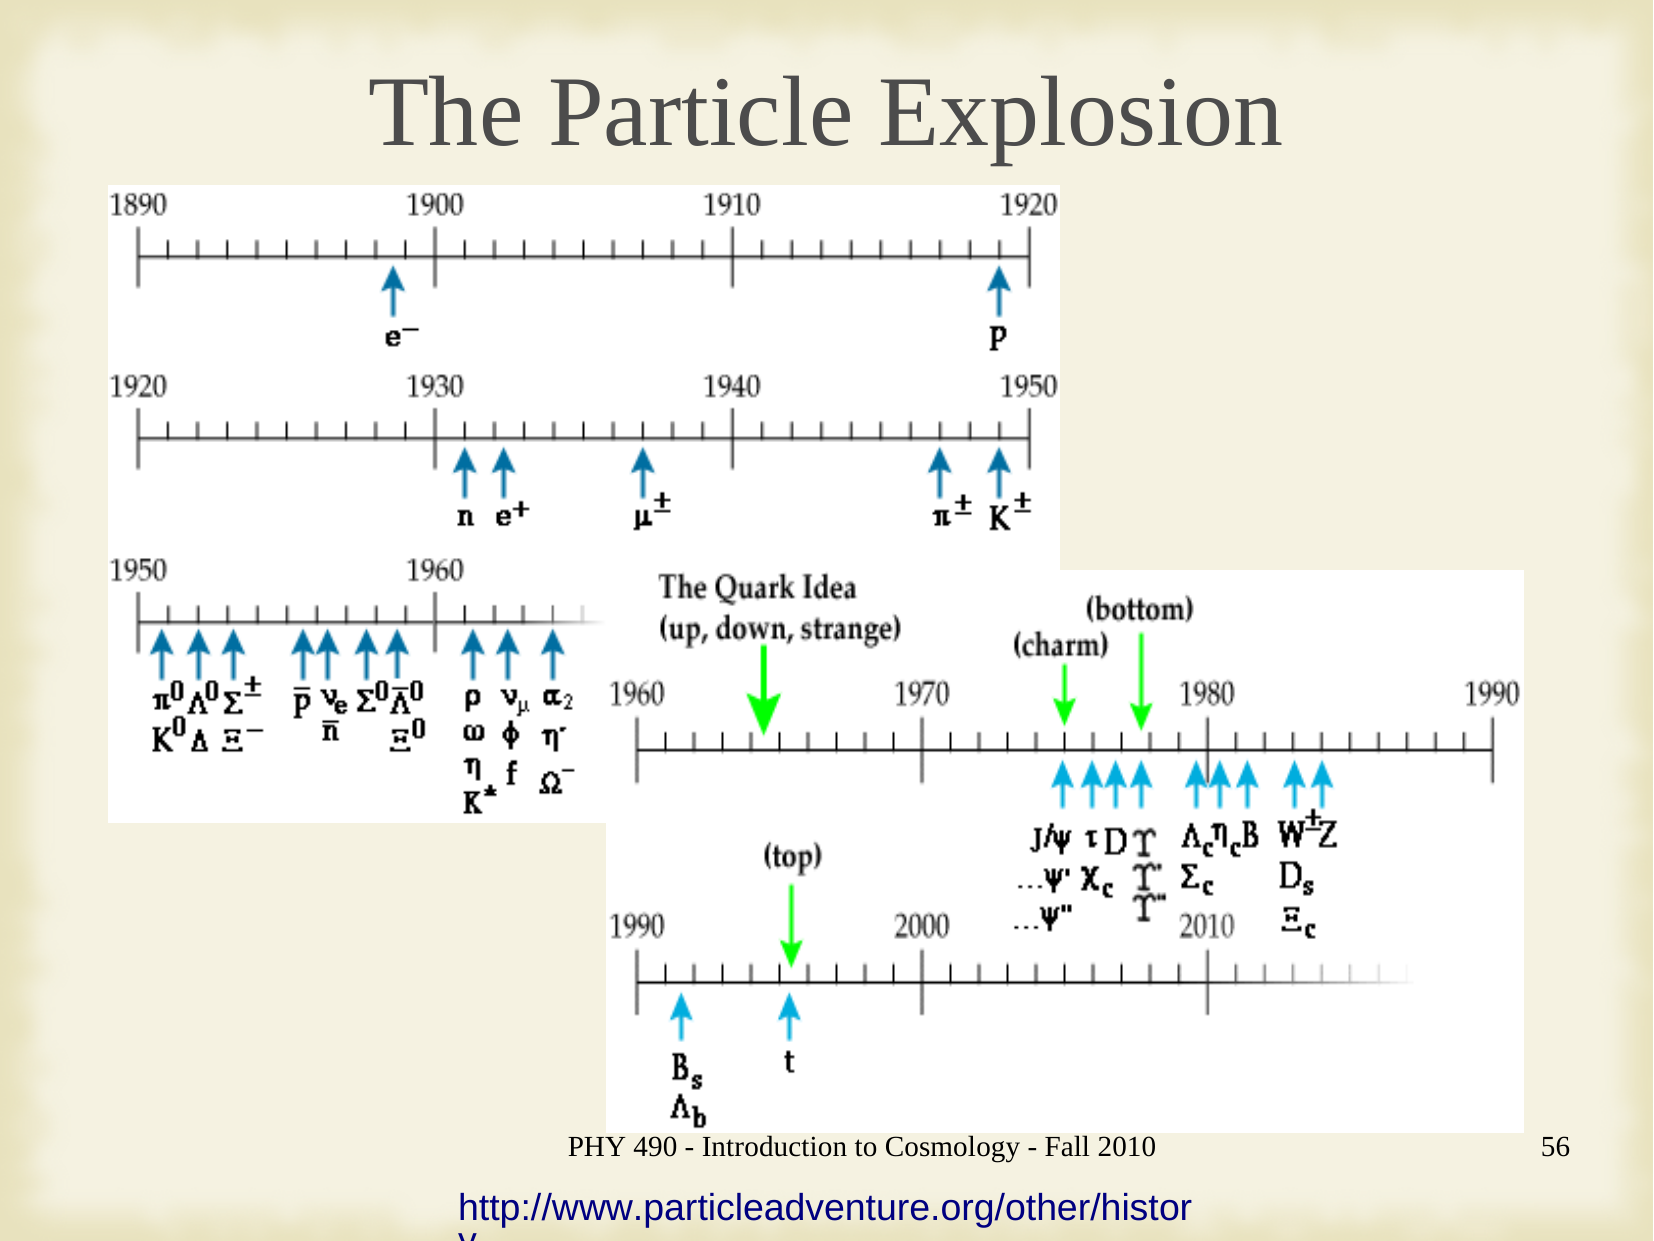

# The Particle Explosion
PHY 490 - Introduction to Cosmology - Fall 2010
56
http://www.particleadventure.org/other/history